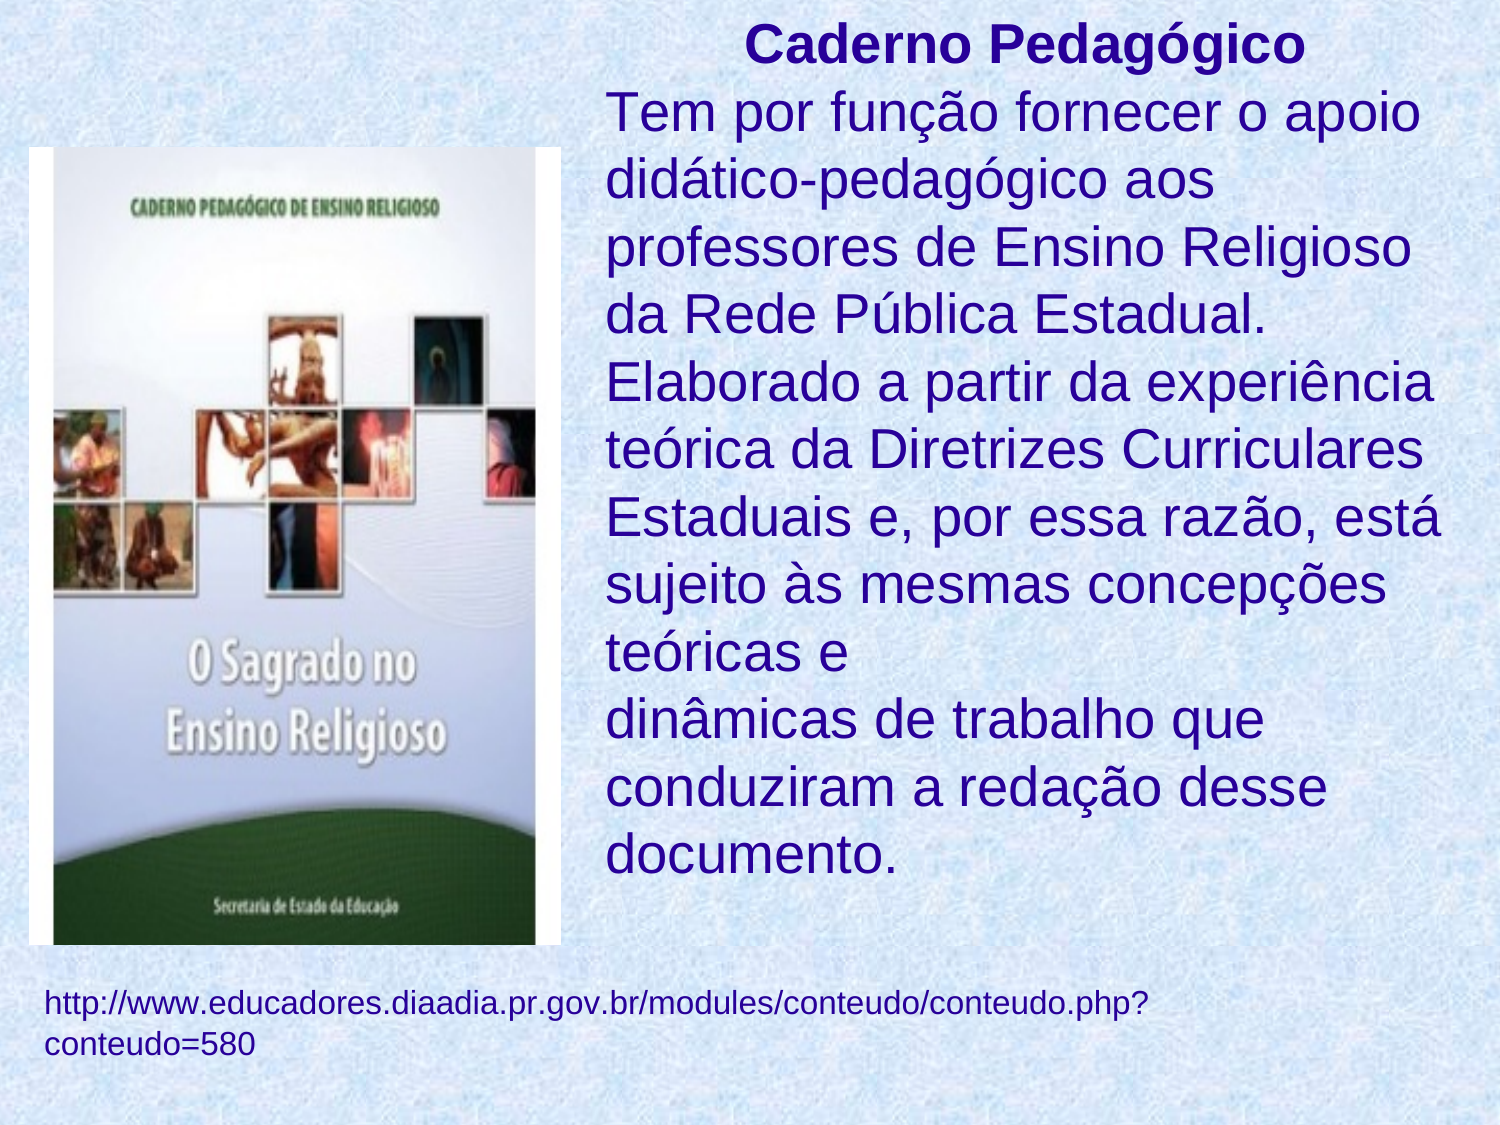

Caderno Pedagógico
Tem por função fornecer o apoio didático-pedagógico aos professores de Ensino Religioso da Rede Pública Estadual. Elaborado a partir da experiência teórica da Diretrizes Curriculares
Estaduais e, por essa razão, está sujeito às mesmas concepções teóricas e
dinâmicas de trabalho que conduziram a redação desse documento.
http://www.educadores.diaadia.pr.gov.br/modules/conteudo/conteudo.php?conteudo=580